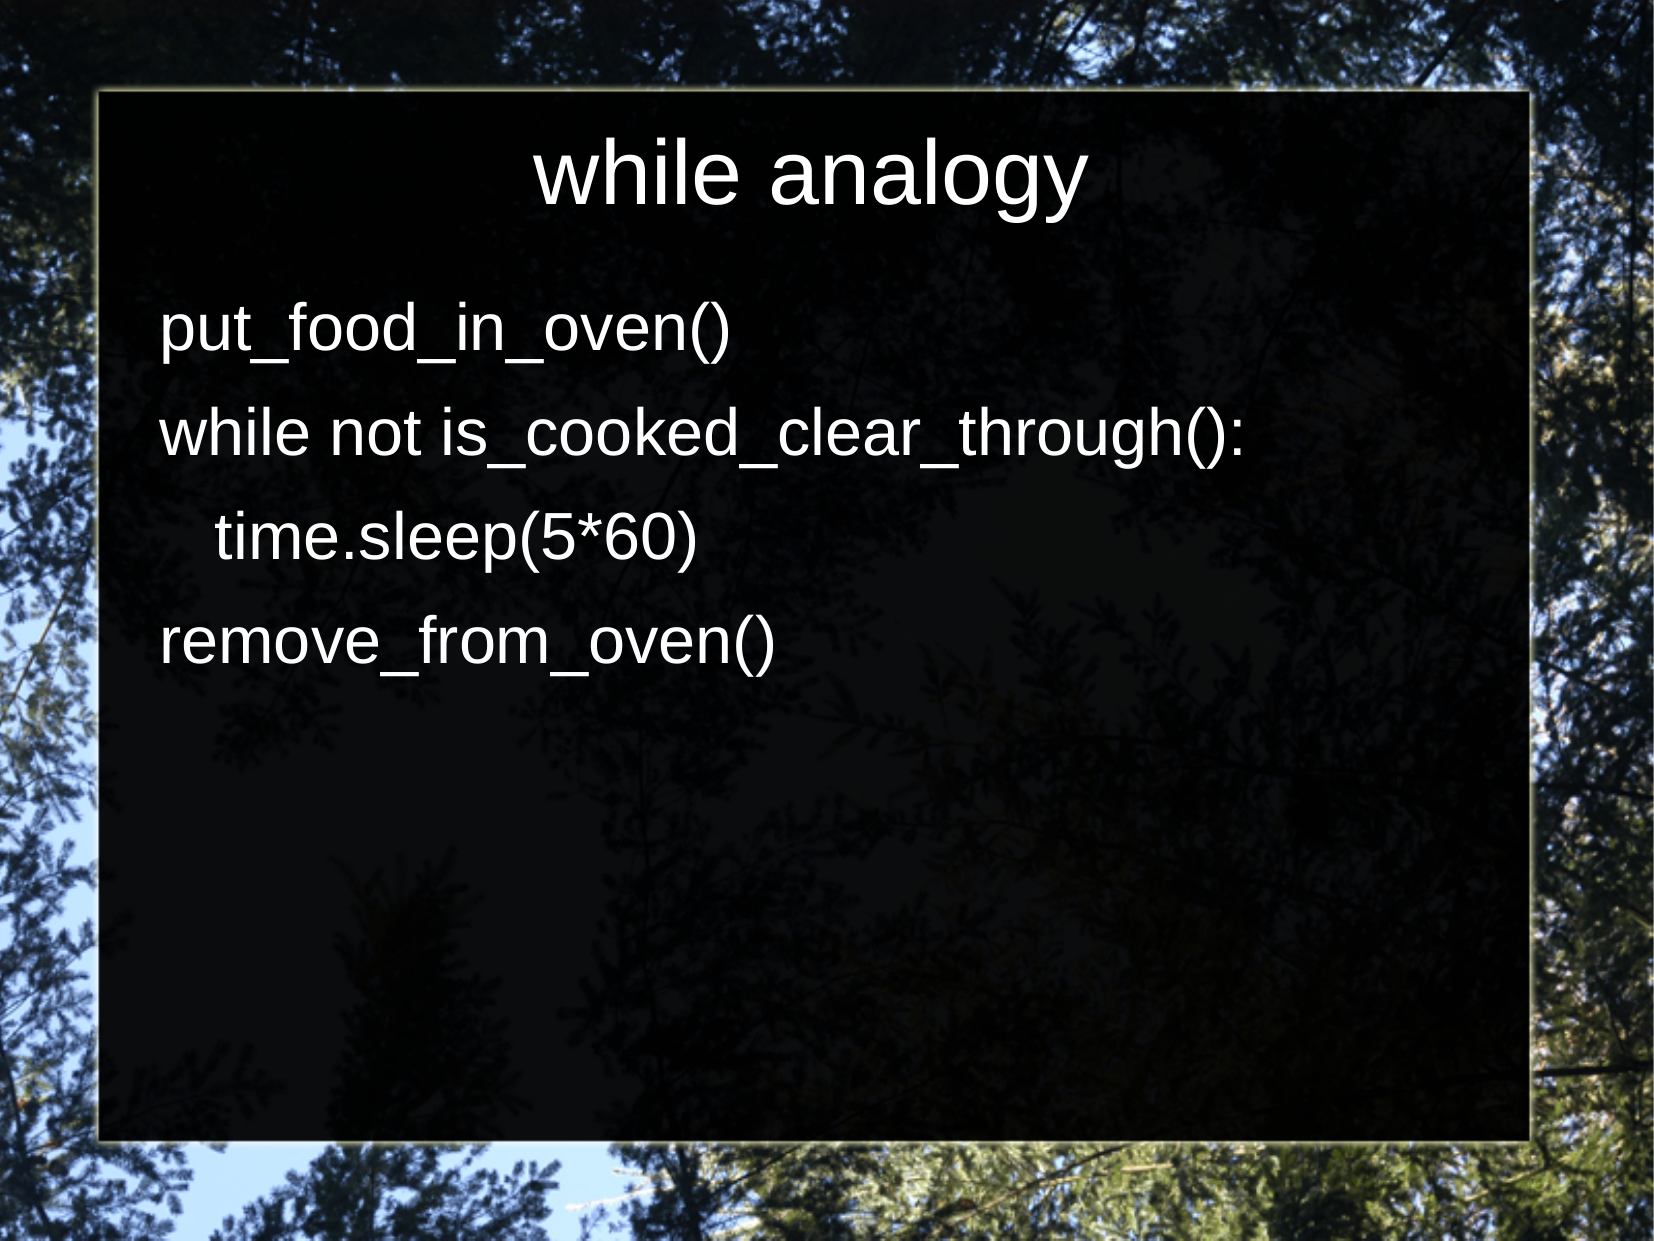

# while analogy
put_food_in_oven()
while not is_cooked_clear_through():
 time.sleep(5*60)
remove_from_oven()